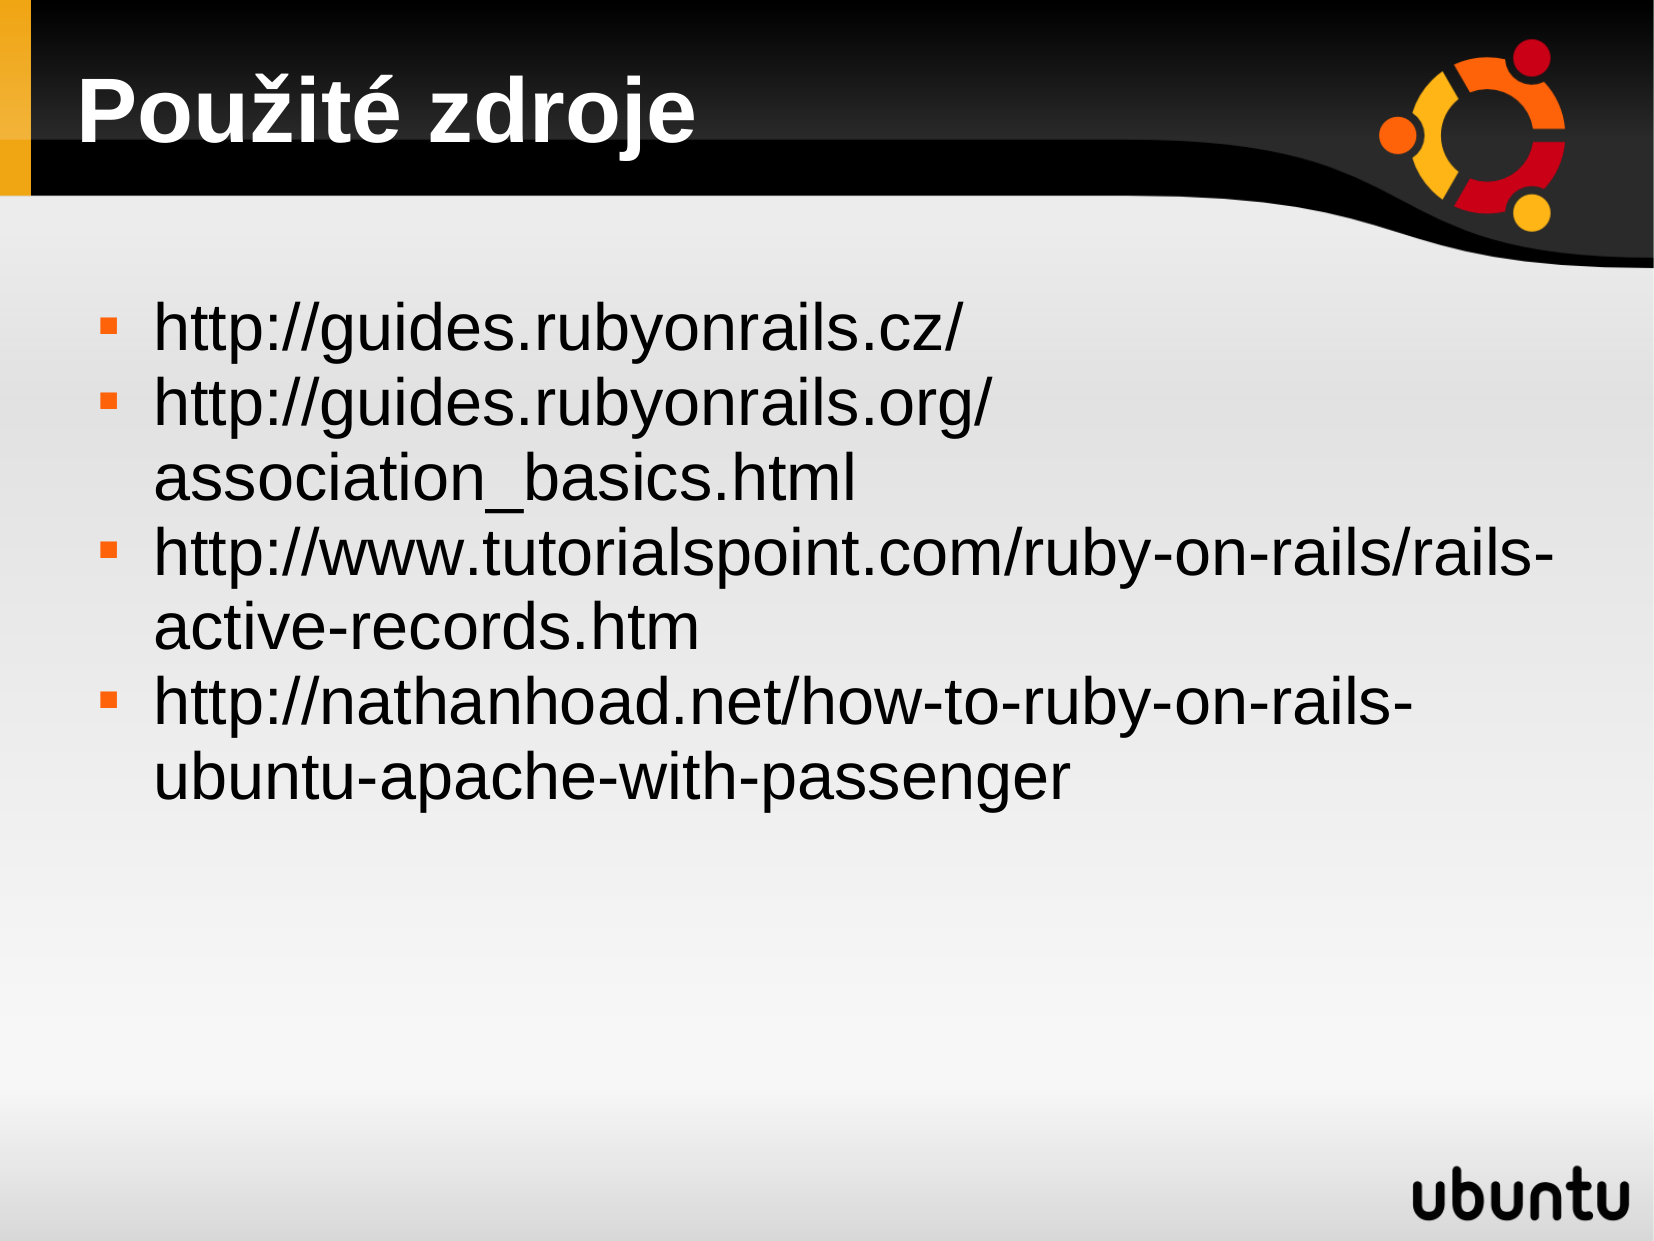

# Použité zdroje
http://guides.rubyonrails.cz/
http://guides.rubyonrails.org/association_basics.html
http://www.tutorialspoint.com/ruby-on-rails/rails-active-records.htm
http://nathanhoad.net/how-to-ruby-on-rails-ubuntu-apache-with-passenger